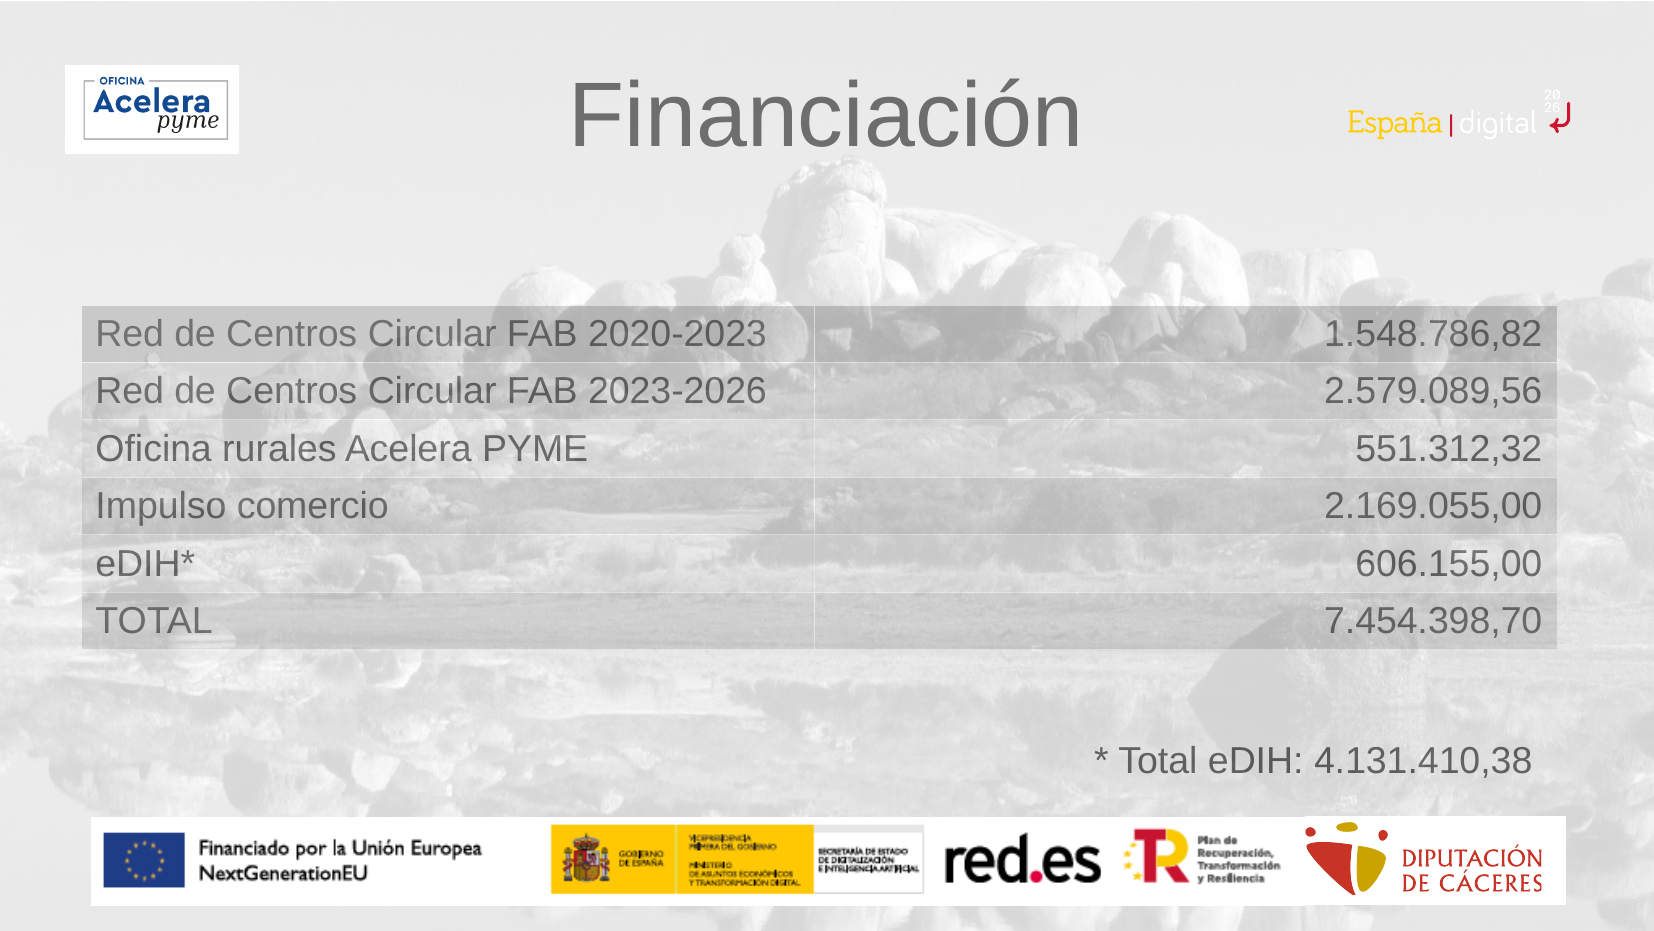

# Financiación
| Red de Centros Circular FAB 2020-2023 | 1.548.786,82 |
| --- | --- |
| Red de Centros Circular FAB 2023-2026 | 2.579.089,56 |
| Oficina rurales Acelera PYME | 551.312,32 |
| Impulso comercio | 2.169.055,00 |
| eDIH\* | 606.155,00 |
| TOTAL | 7.454.398,70 |
* Total eDIH: 4.131.410,38